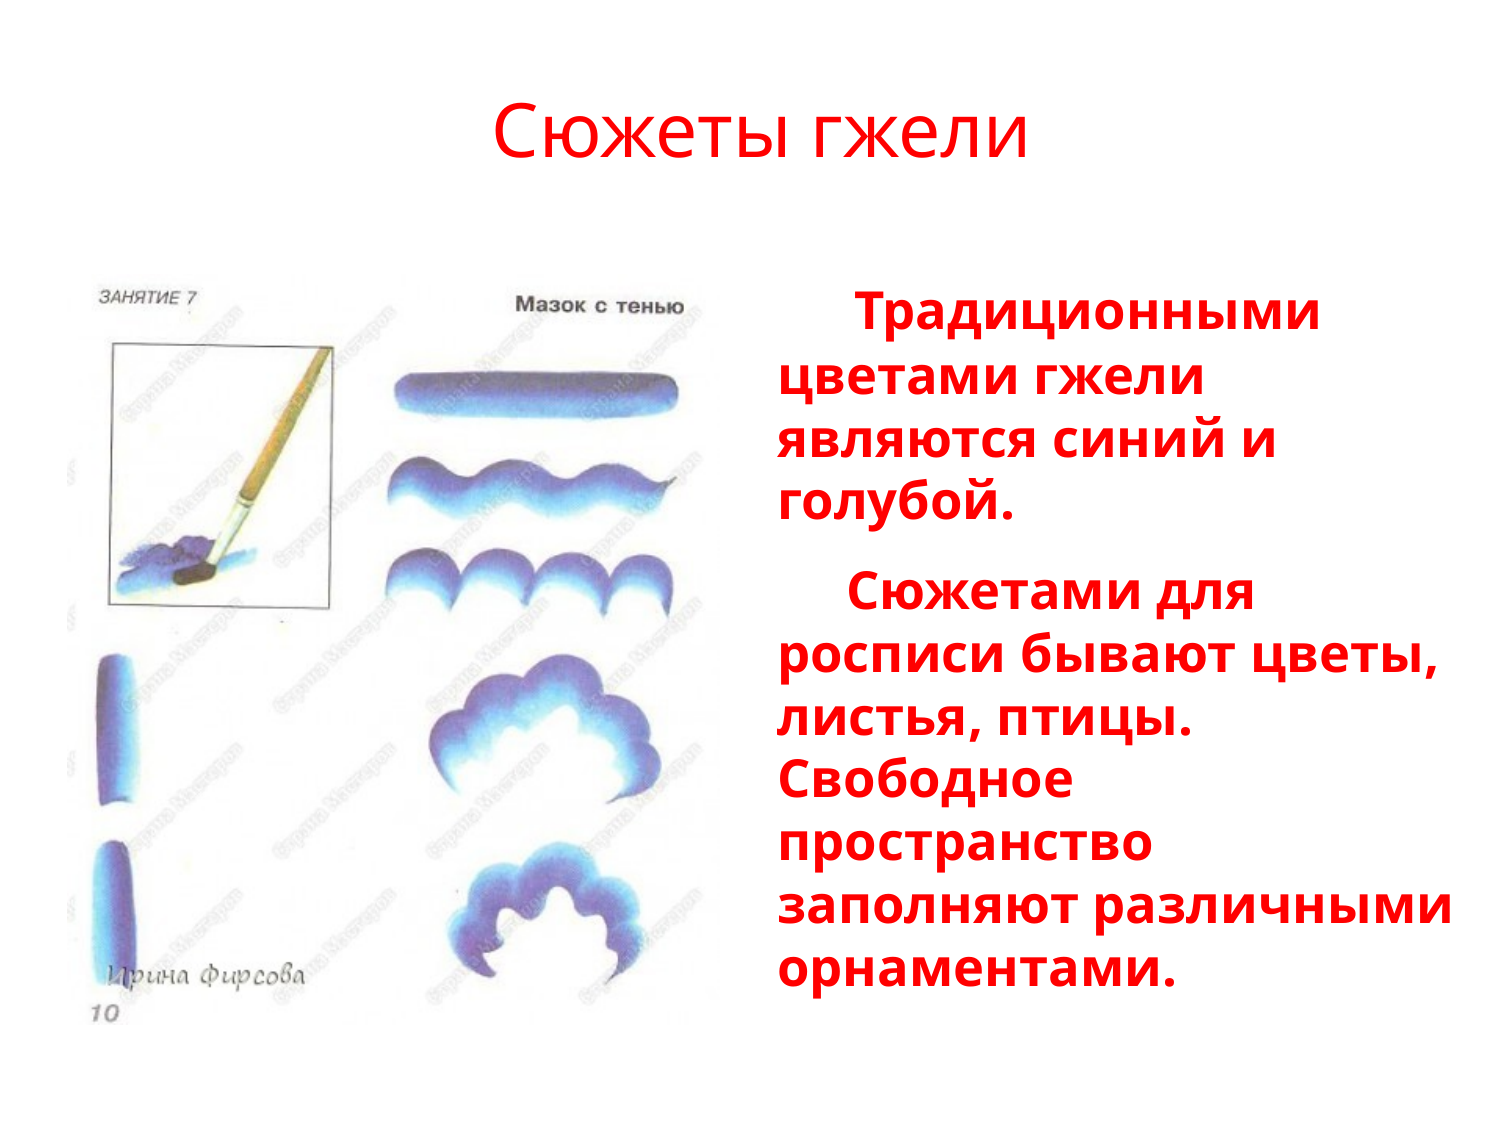

# Сюжеты гжели
 Традиционными цветами гжели являются синий и голубой.
 Сюжетами для росписи бывают цветы, листья, птицы. Свободное пространство заполняют различными орнаментами.